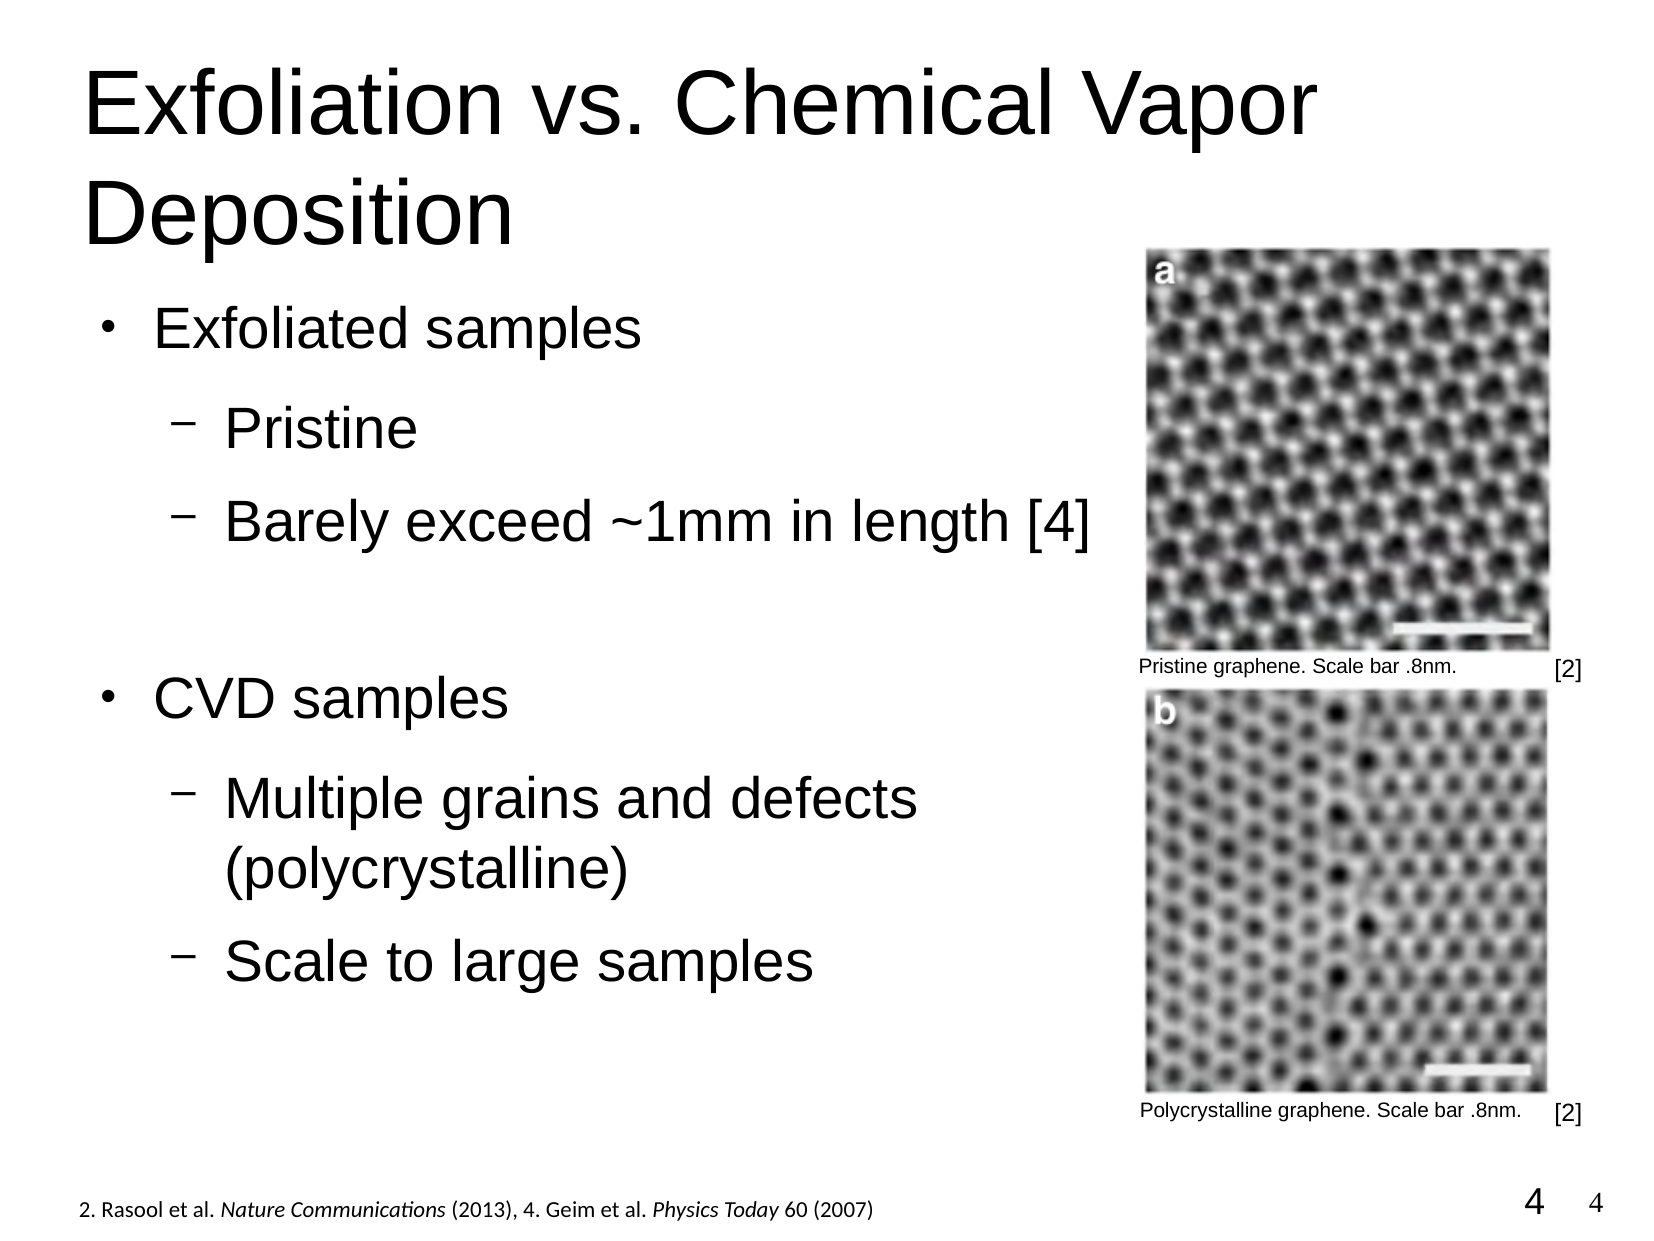

# Exfoliation vs. Chemical Vapor Deposition
Exfoliated samples
Pristine
Barely exceed ~1mm in length [4]
CVD samples
Multiple grains and defects (polycrystalline)
Scale to large samples
Pristine graphene. Scale bar .8nm.
[2]
Polycrystalline graphene. Scale bar .8nm.
[2]
2. Rasool et al. Nature Communications (2013), 4. Geim et al. Physics Today 60 (2007)